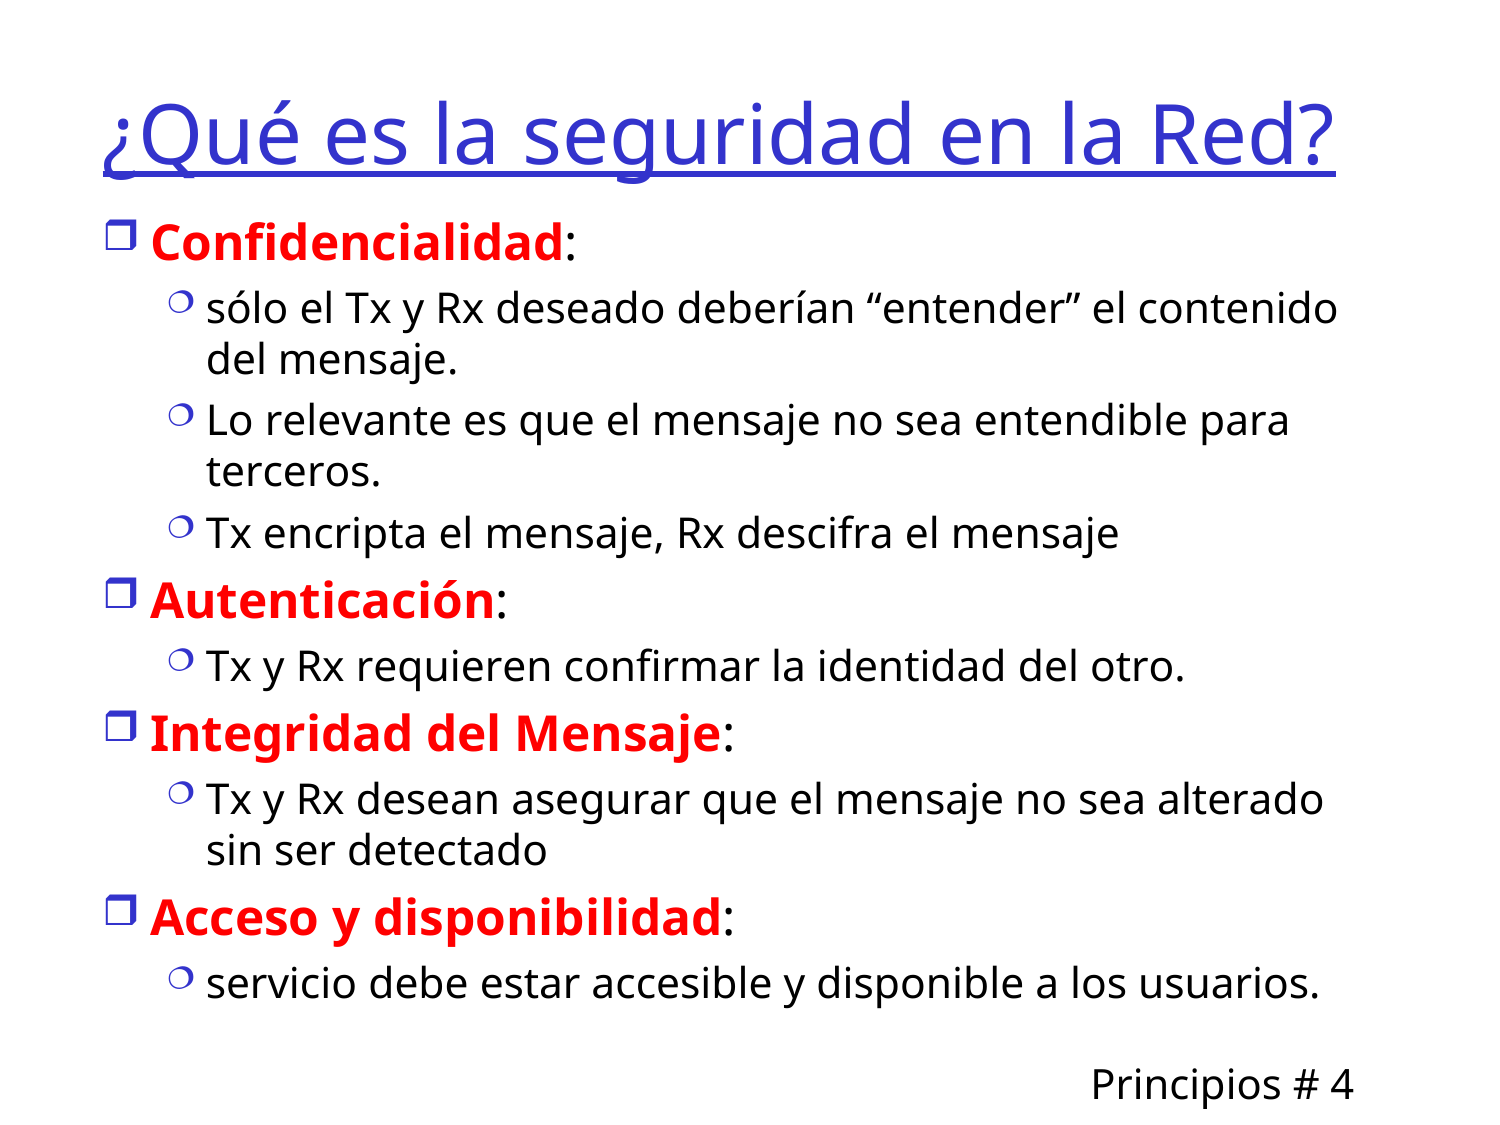

# ¿Qué es la seguridad en la Red?
Confidencialidad:
sólo el Tx y Rx deseado deberían “entender” el contenido del mensaje.
Lo relevante es que el mensaje no sea entendible para terceros.
Tx encripta el mensaje, Rx descifra el mensaje
Autenticación:
Tx y Rx requieren confirmar la identidad del otro.
Integridad del Mensaje:
Tx y Rx desean asegurar que el mensaje no sea alterado sin ser detectado
Acceso y disponibilidad:
servicio debe estar accesible y disponible a los usuarios.
4